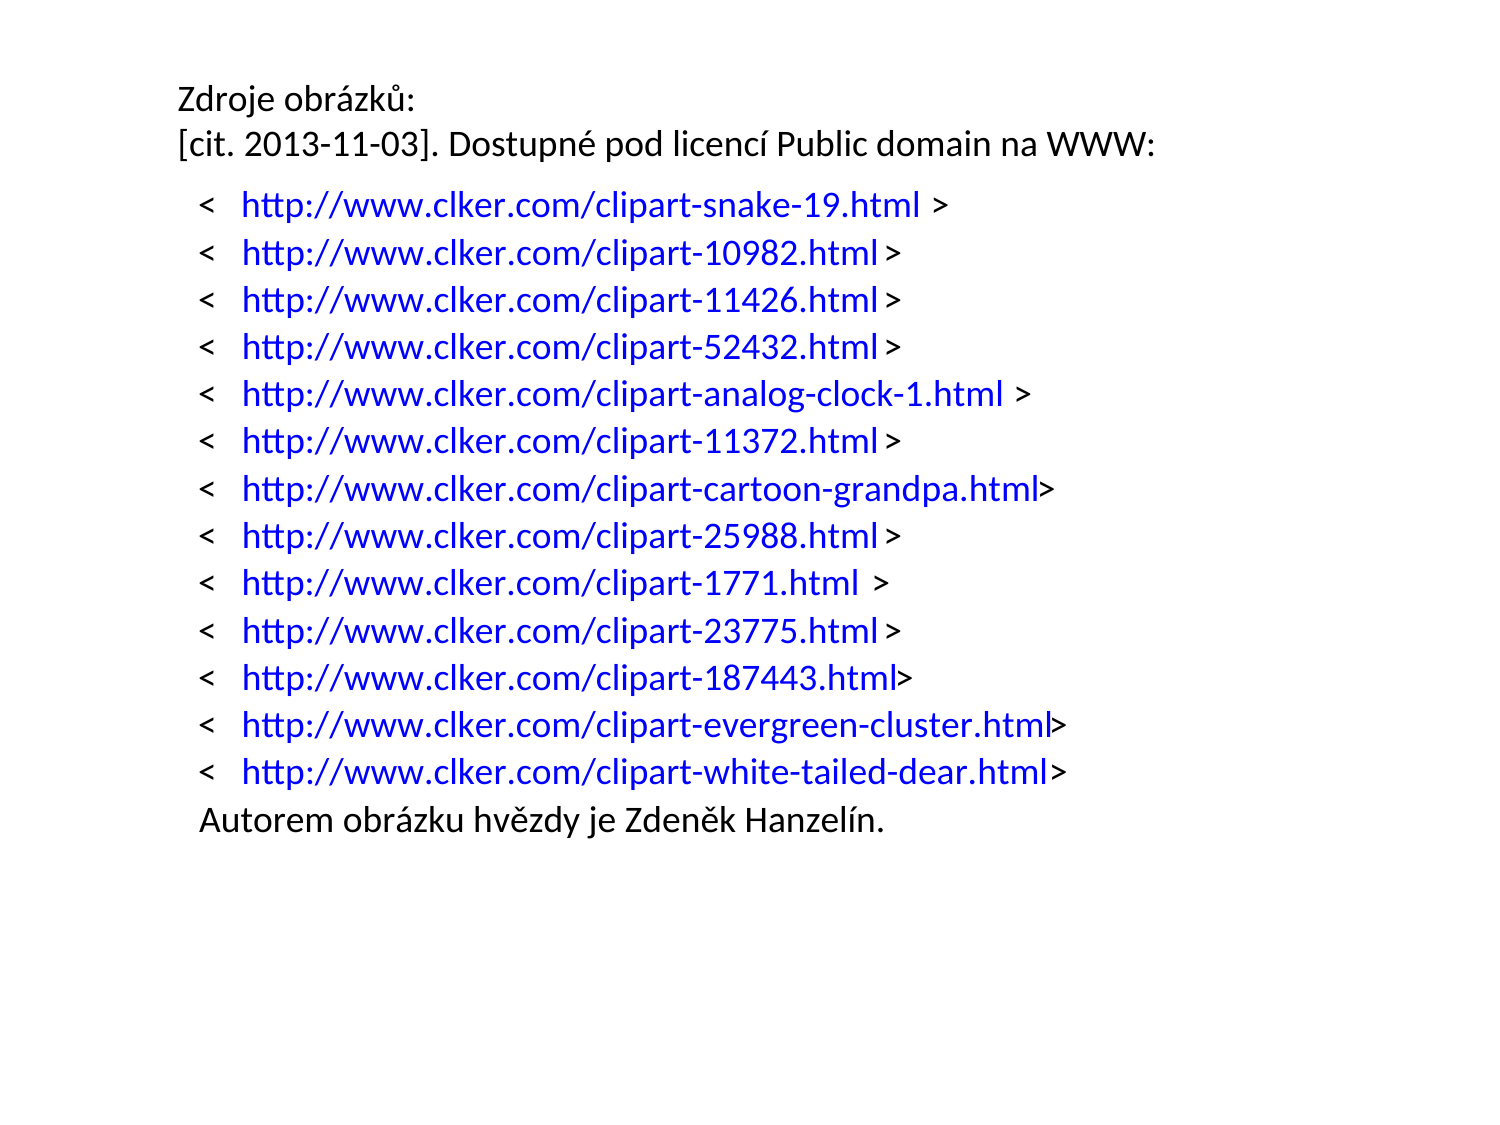

Zdroje obrázků:
[cit. 2013-11-03]. Dostupné pod licencí Public domain na WWW:
<
 http://www.clker.com/clipart-snake-19.html
>
<
 http://www.clker.com/clipart-10982.html
>
<
 http://www.clker.com/clipart-11426.html
>
<
 http://www.clker.com/clipart-52432.html
>
<
 http://www.clker.com/clipart-analog-clock-1.html
>
<
 http://www.clker.com/clipart-11372.html
>
<
 http://www.clker.com/clipart-cartoon-grandpa.html
>
<
 http://www.clker.com/clipart-25988.html
>
<
 http://www.clker.com/clipart-1771.html
>
<
 http://www.clker.com/clipart-23775.html
>
<
 http://www.clker.com/clipart-187443.html
>
<
 http://www.clker.com/clipart-evergreen-cluster.html
>
<
 http://www.clker.com/clipart-white-tailed-dear.html
>
Autorem obrázku hvězdy je Zdeněk Hanzelín.